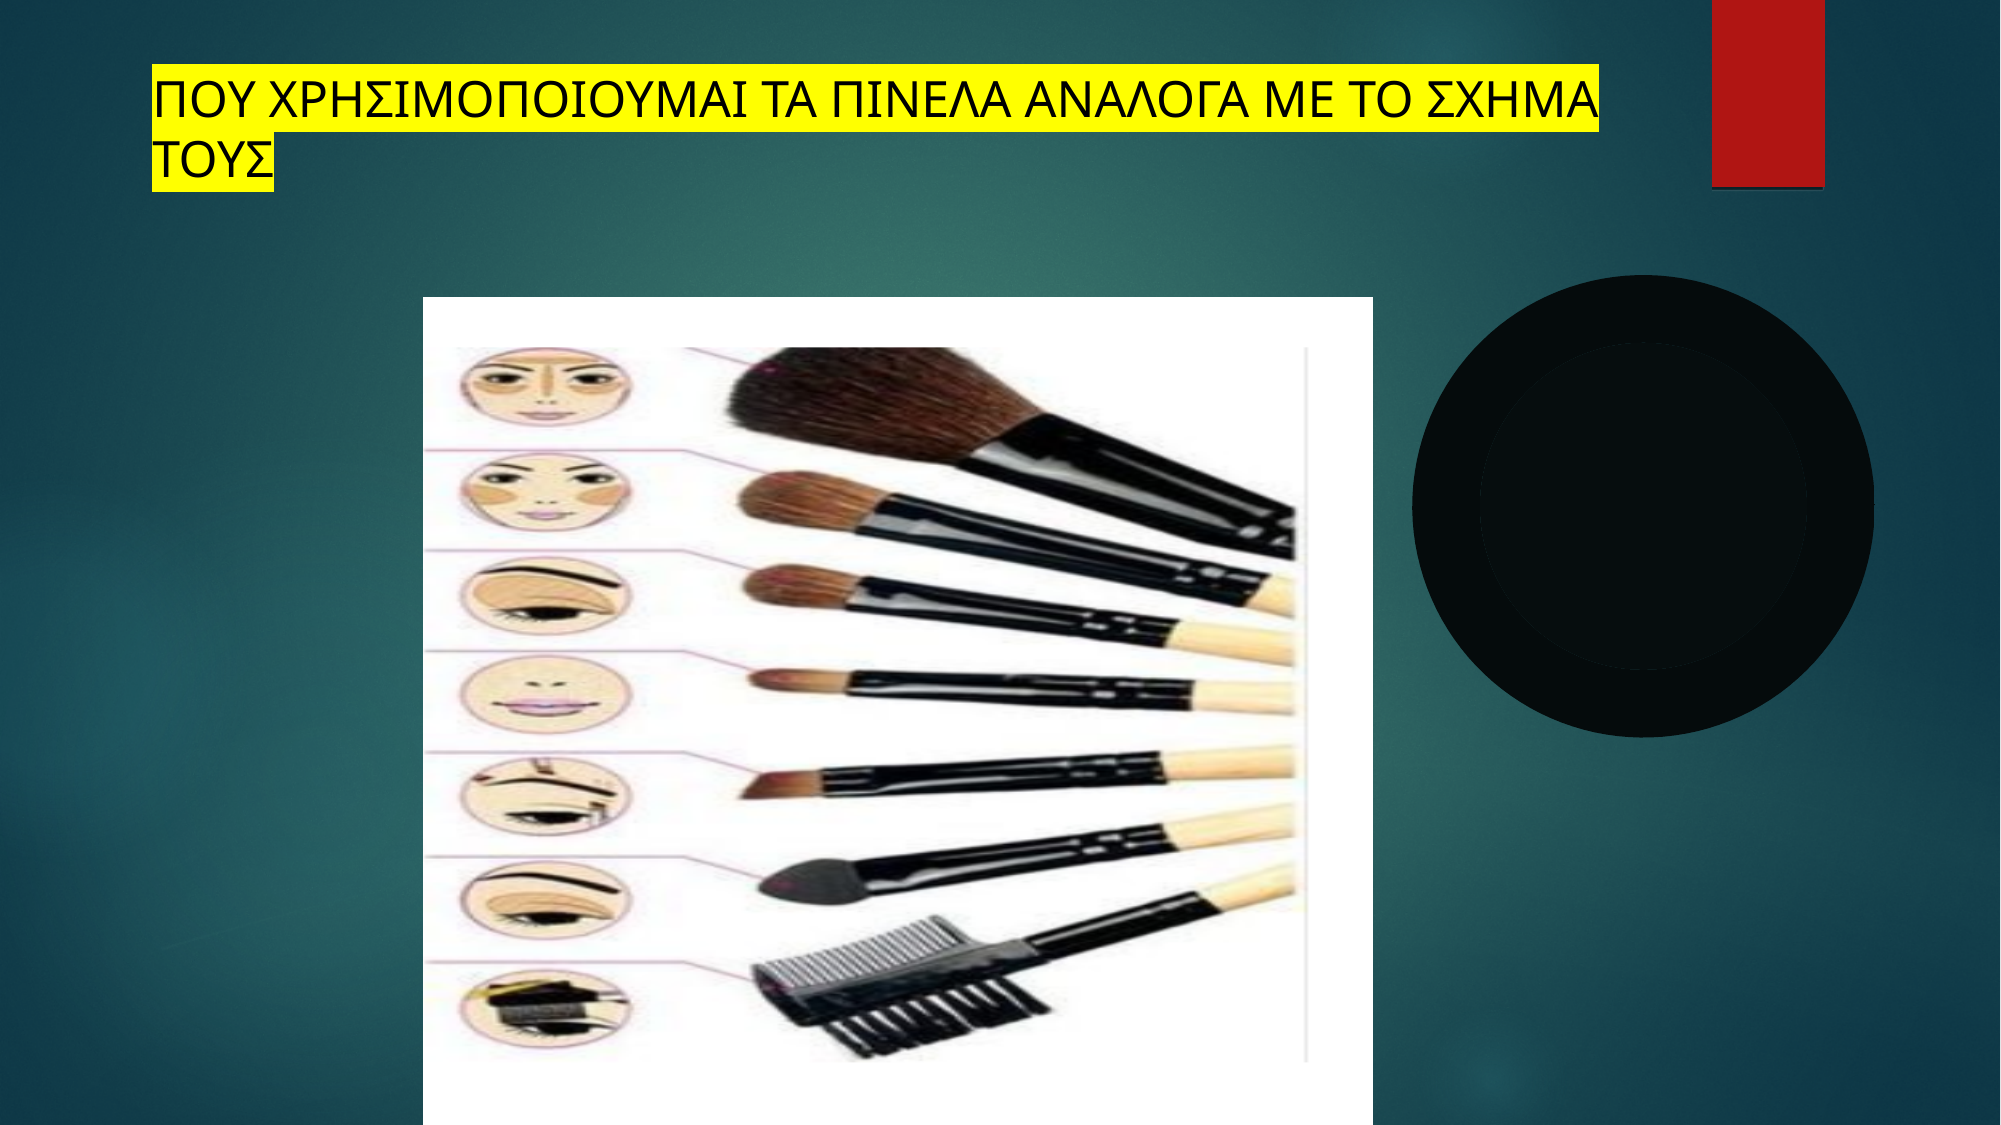

# ΠΟΥ ΧΡΗΣΙΜΟΠΟΙΟΥΜΑΙ ΤΑ ΠΙΝΕΛΑ ΑΝΑΛΟΓΑ ΜΕ ΤΟ ΣΧΗΜΑ ΤΟΥΣ